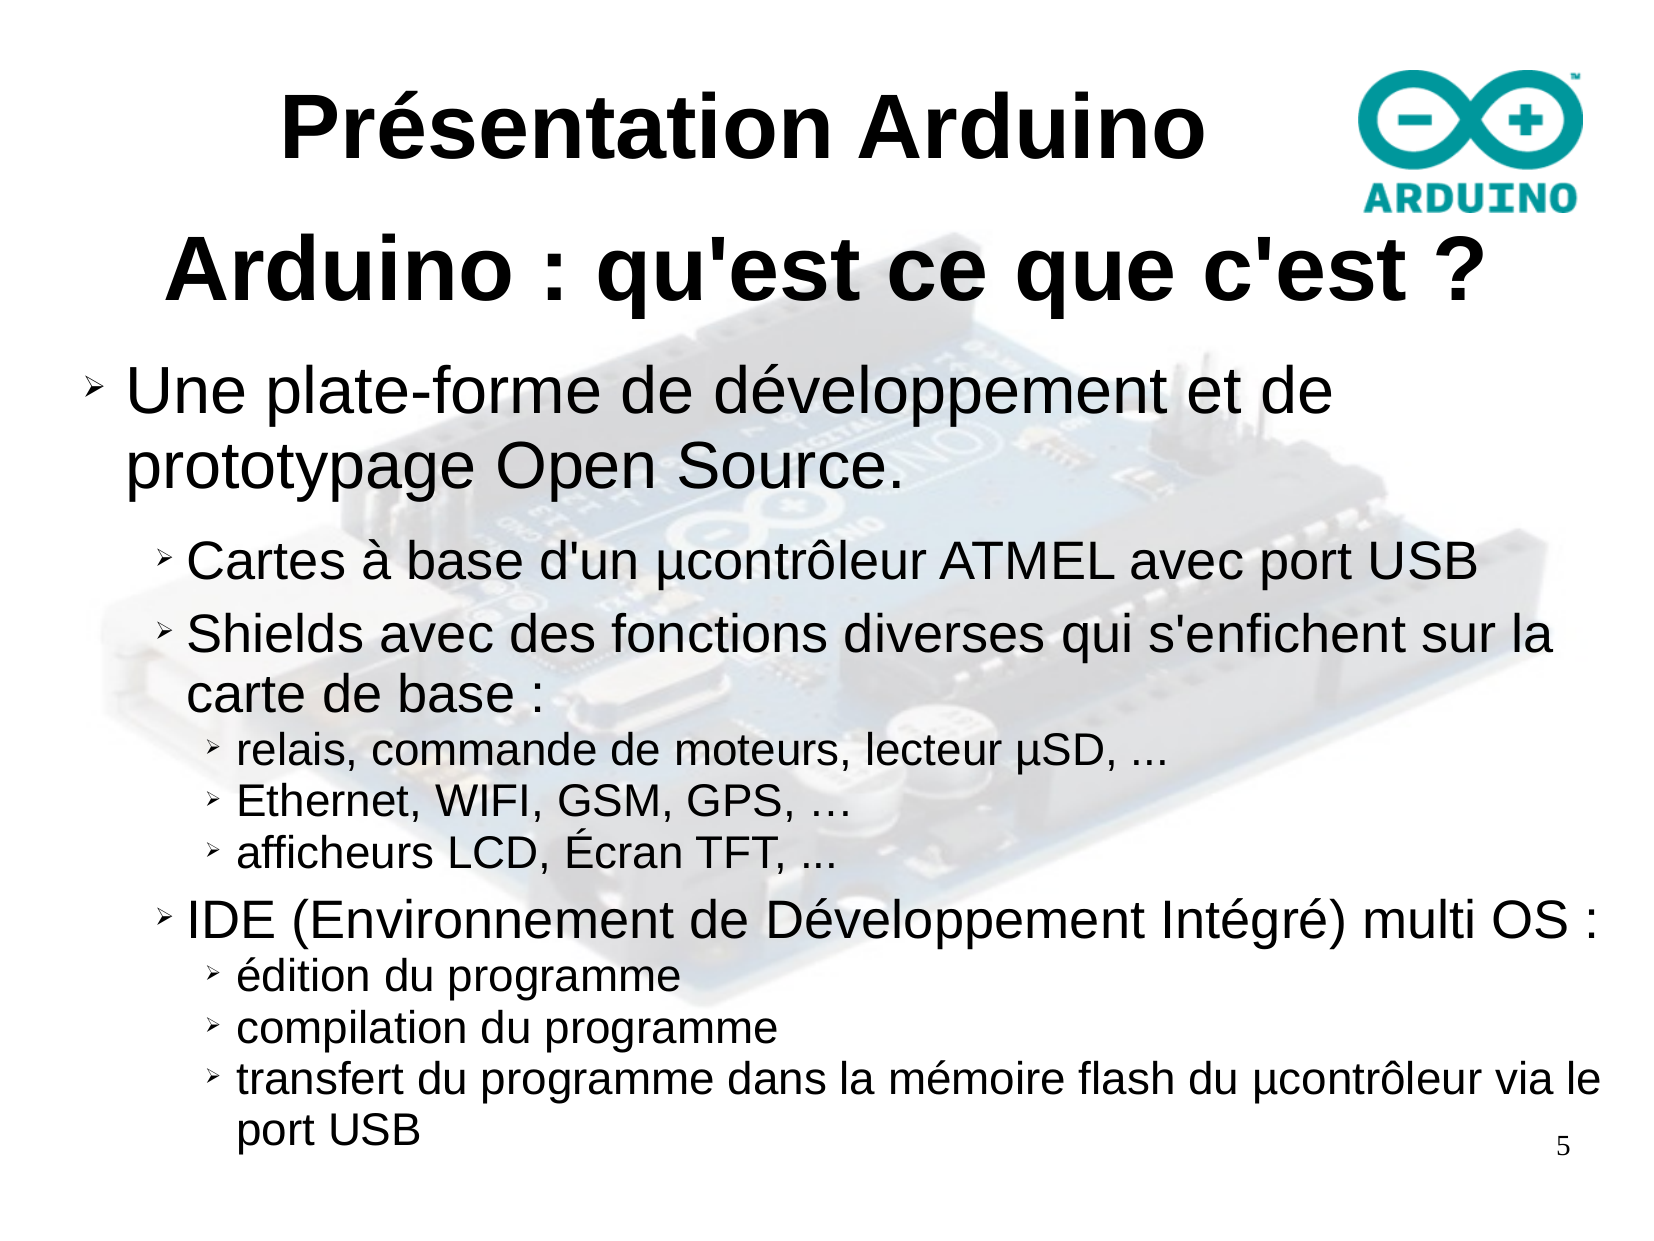

Présentation Arduino
Arduino : qu'est ce que c'est ?
# Une plate-forme de développement et de prototypage Open Source.
Cartes à base d'un µcontrôleur ATMEL avec port USB
Shields avec des fonctions diverses qui s'enfichent sur la carte de base :
relais, commande de moteurs, lecteur µSD, ...
Ethernet, WIFI, GSM, GPS, …
afficheurs LCD, Écran TFT, ...
IDE (Environnement de Développement Intégré) multi OS :
édition du programme
compilation du programme
transfert du programme dans la mémoire flash du µcontrôleur via le port USB
5